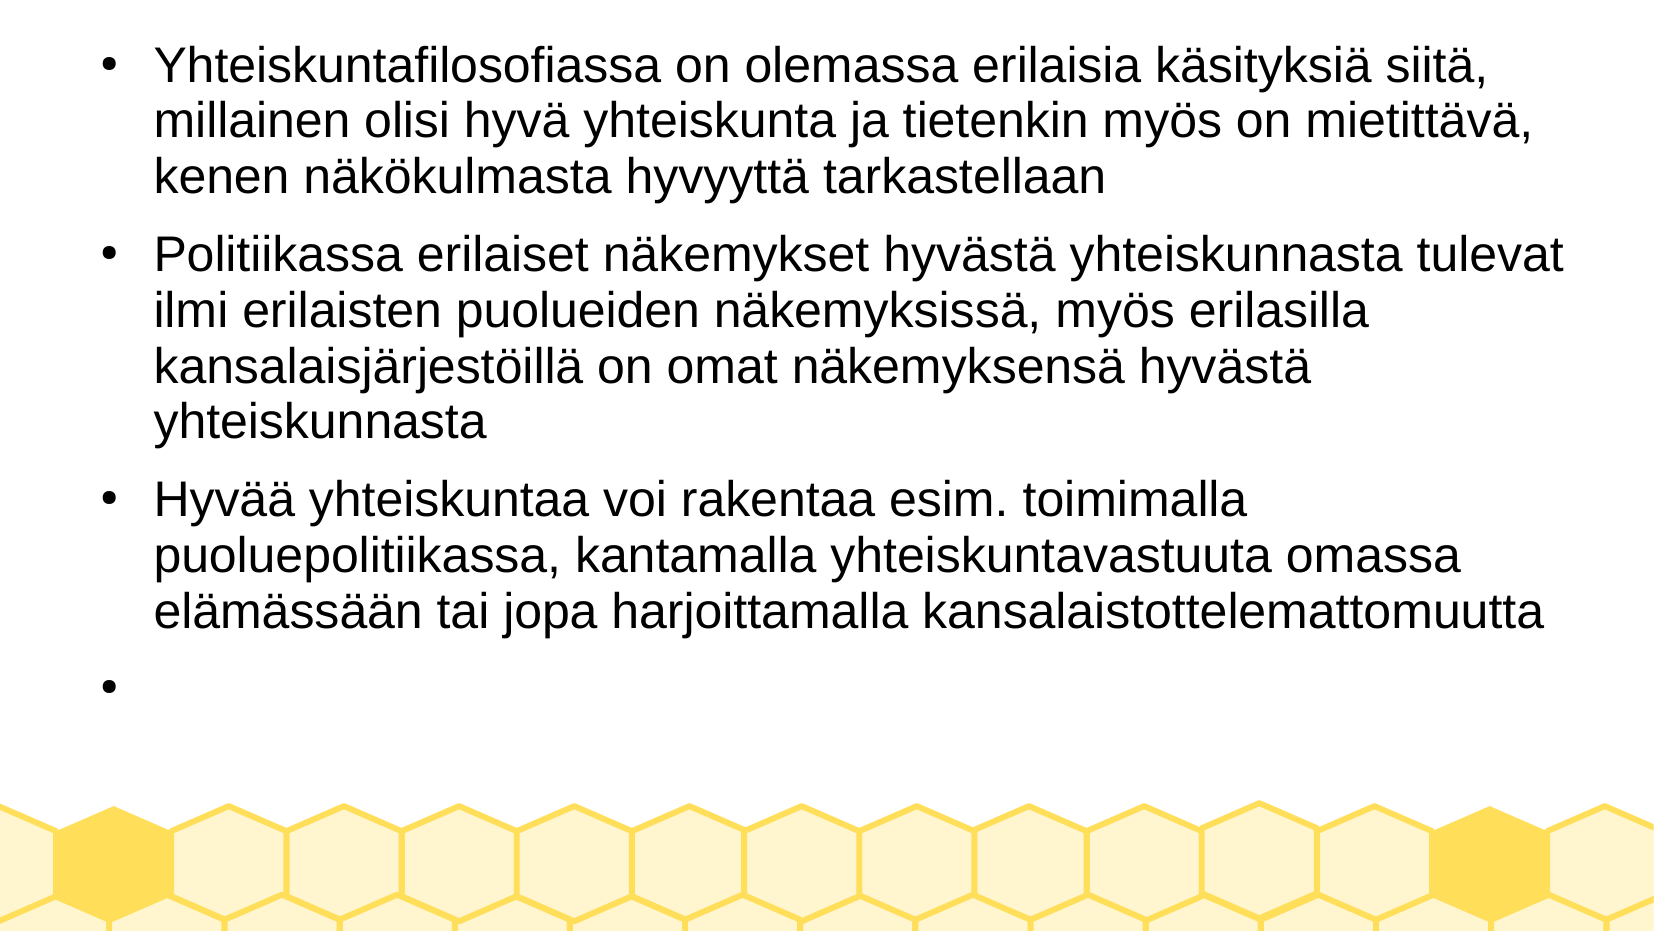

#
Yhteiskuntafilosofiassa on olemassa erilaisia käsityksiä siitä, millainen olisi hyvä yhteiskunta ja tietenkin myös on mietittävä, kenen näkökulmasta hyvyyttä tarkastellaan
Politiikassa erilaiset näkemykset hyvästä yhteiskunnasta tulevat ilmi erilaisten puolueiden näkemyksissä, myös erilasilla kansalaisjärjestöillä on omat näkemyksensä hyvästä yhteiskunnasta
Hyvää yhteiskuntaa voi rakentaa esim. toimimalla puoluepolitiikassa, kantamalla yhteiskuntavastuuta omassa elämässään tai jopa harjoittamalla kansalaistottelemattomuutta